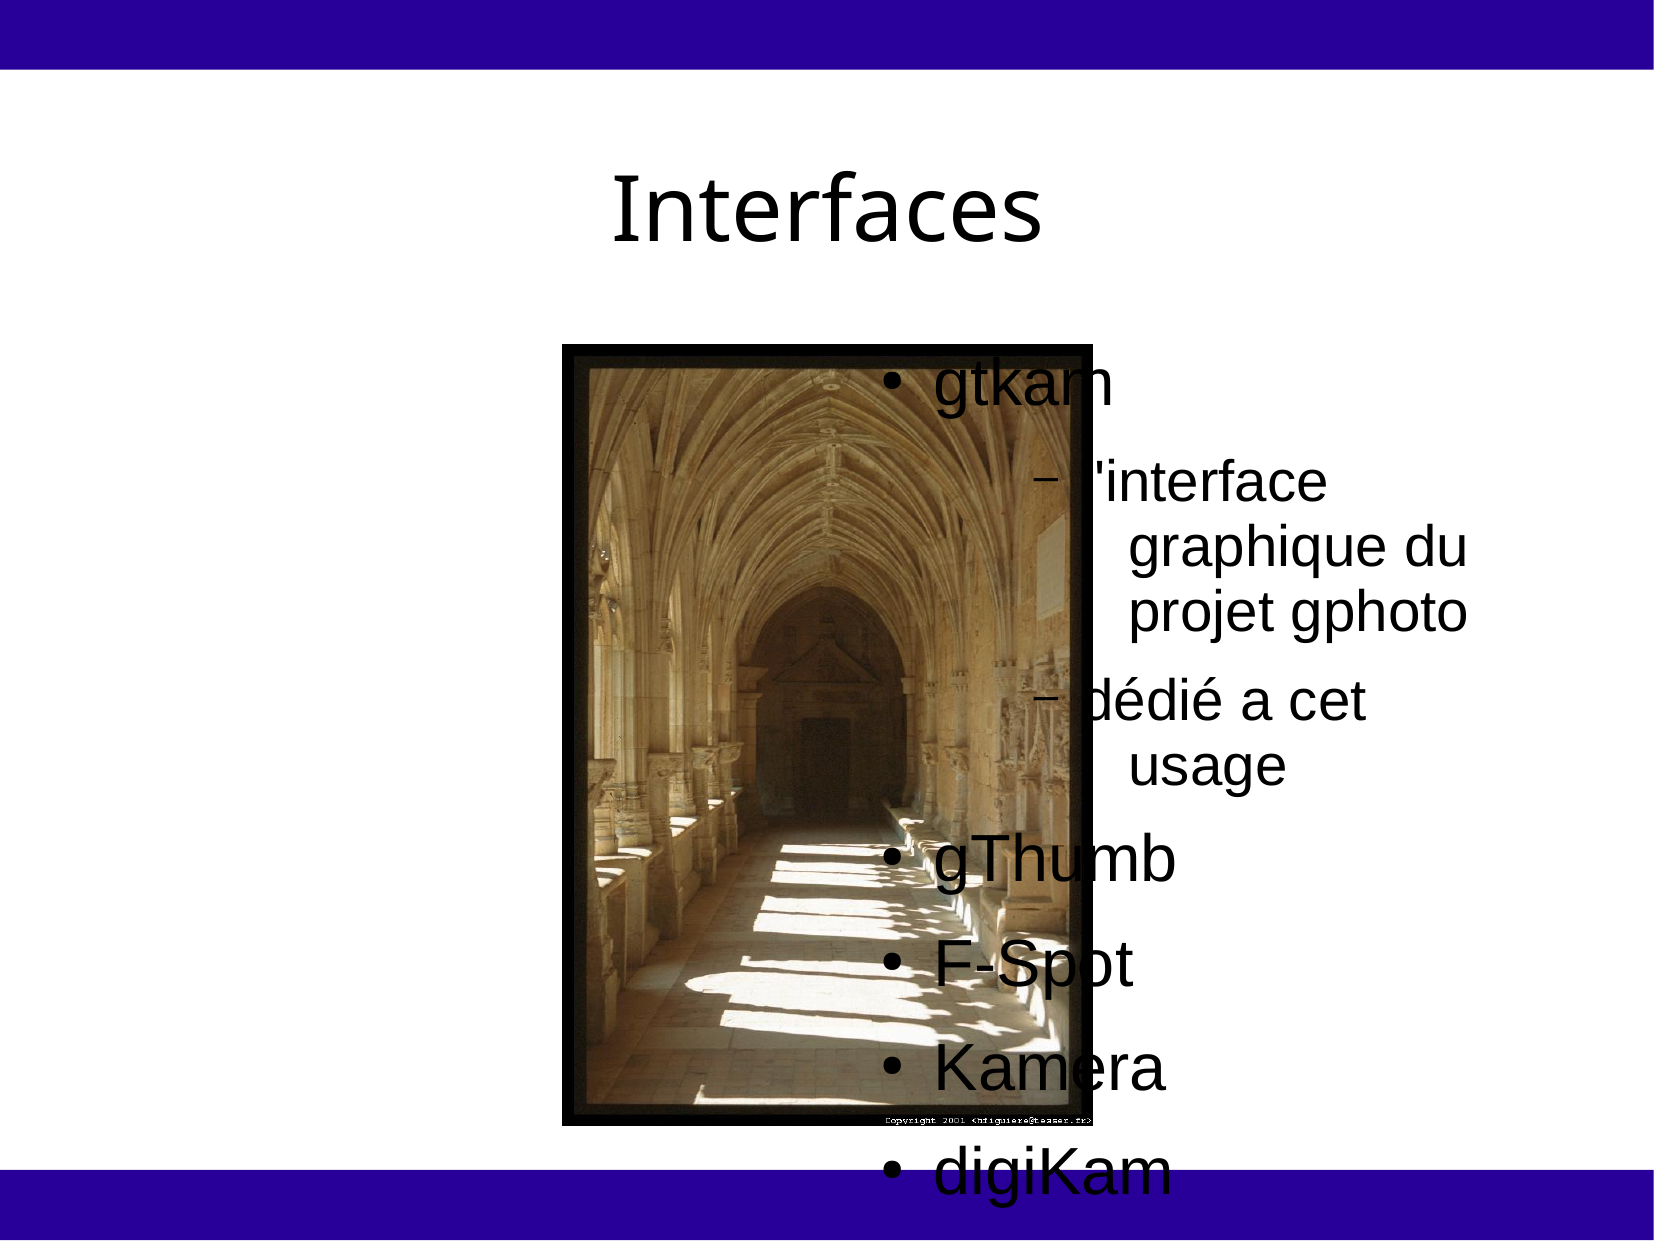

# Interfaces
gtkam
l'interface graphique du projet gphoto
dédié a cet usage
gThumb
F-Spot
Kamera
digiKam